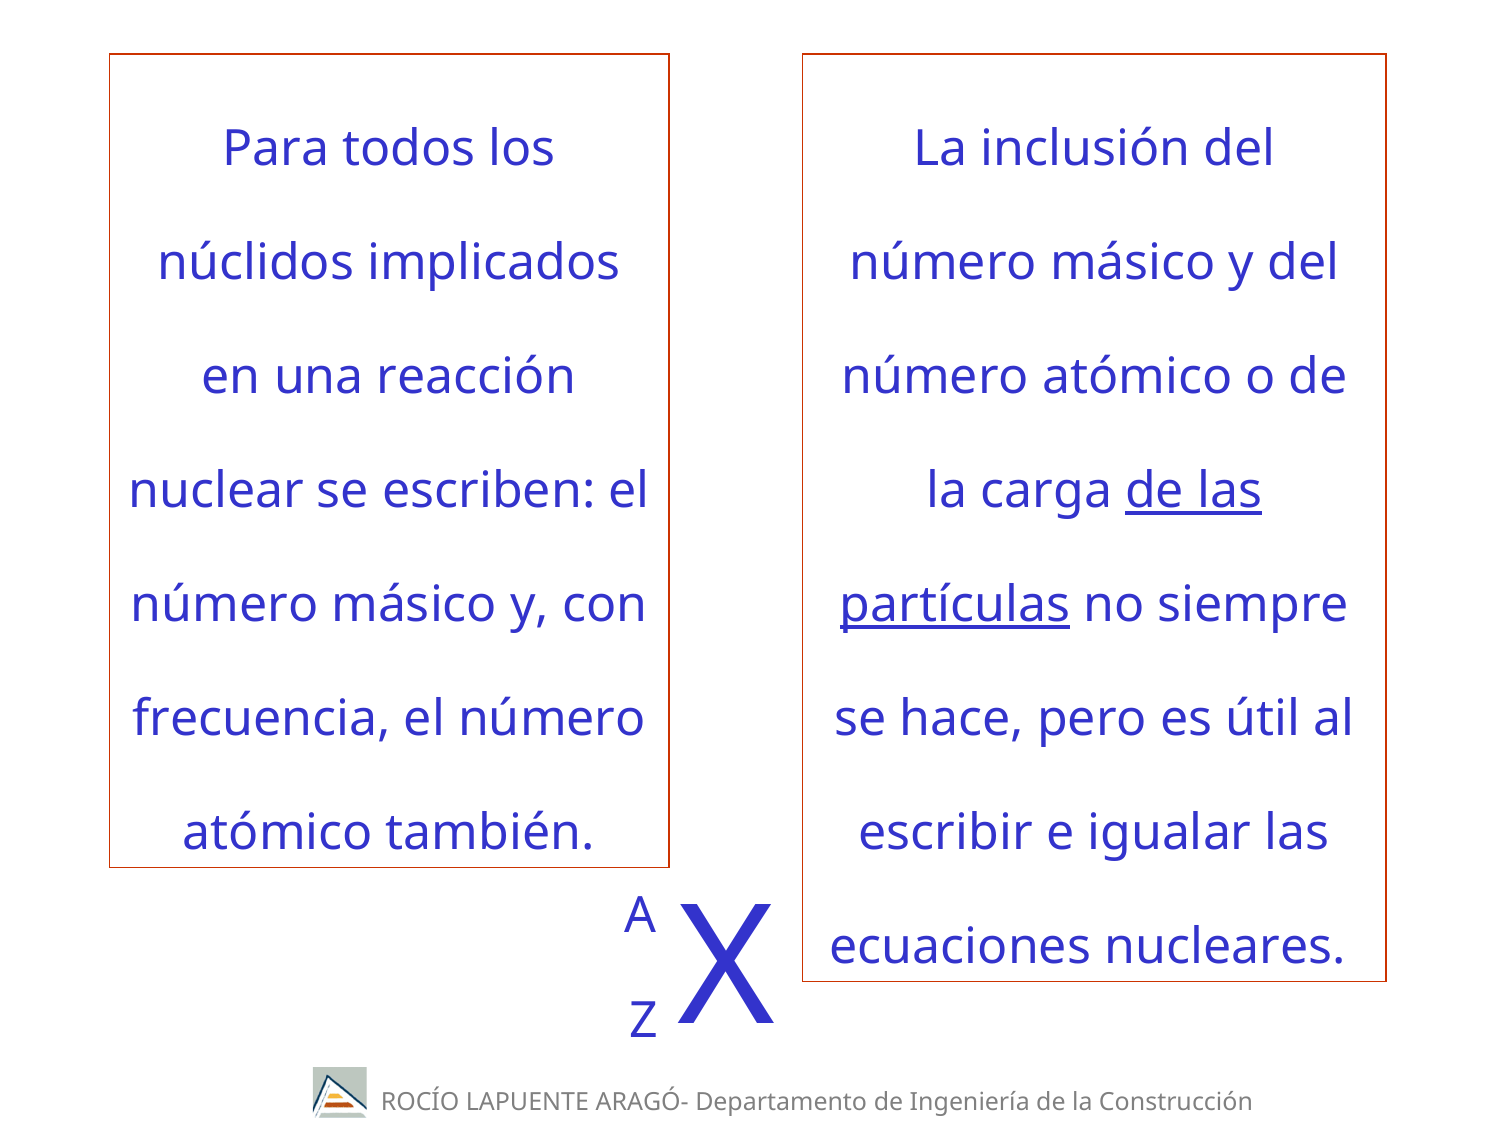

Para todos los núclidos implicados en una reacción nuclear se escriben: el número másico y, con frecuencia, el número atómico también.
La inclusión del número másico y del número atómico o de la carga de las partículas no siempre se hace, pero es útil al escribir e igualar las ecuaciones nucleares.
X
A
Z